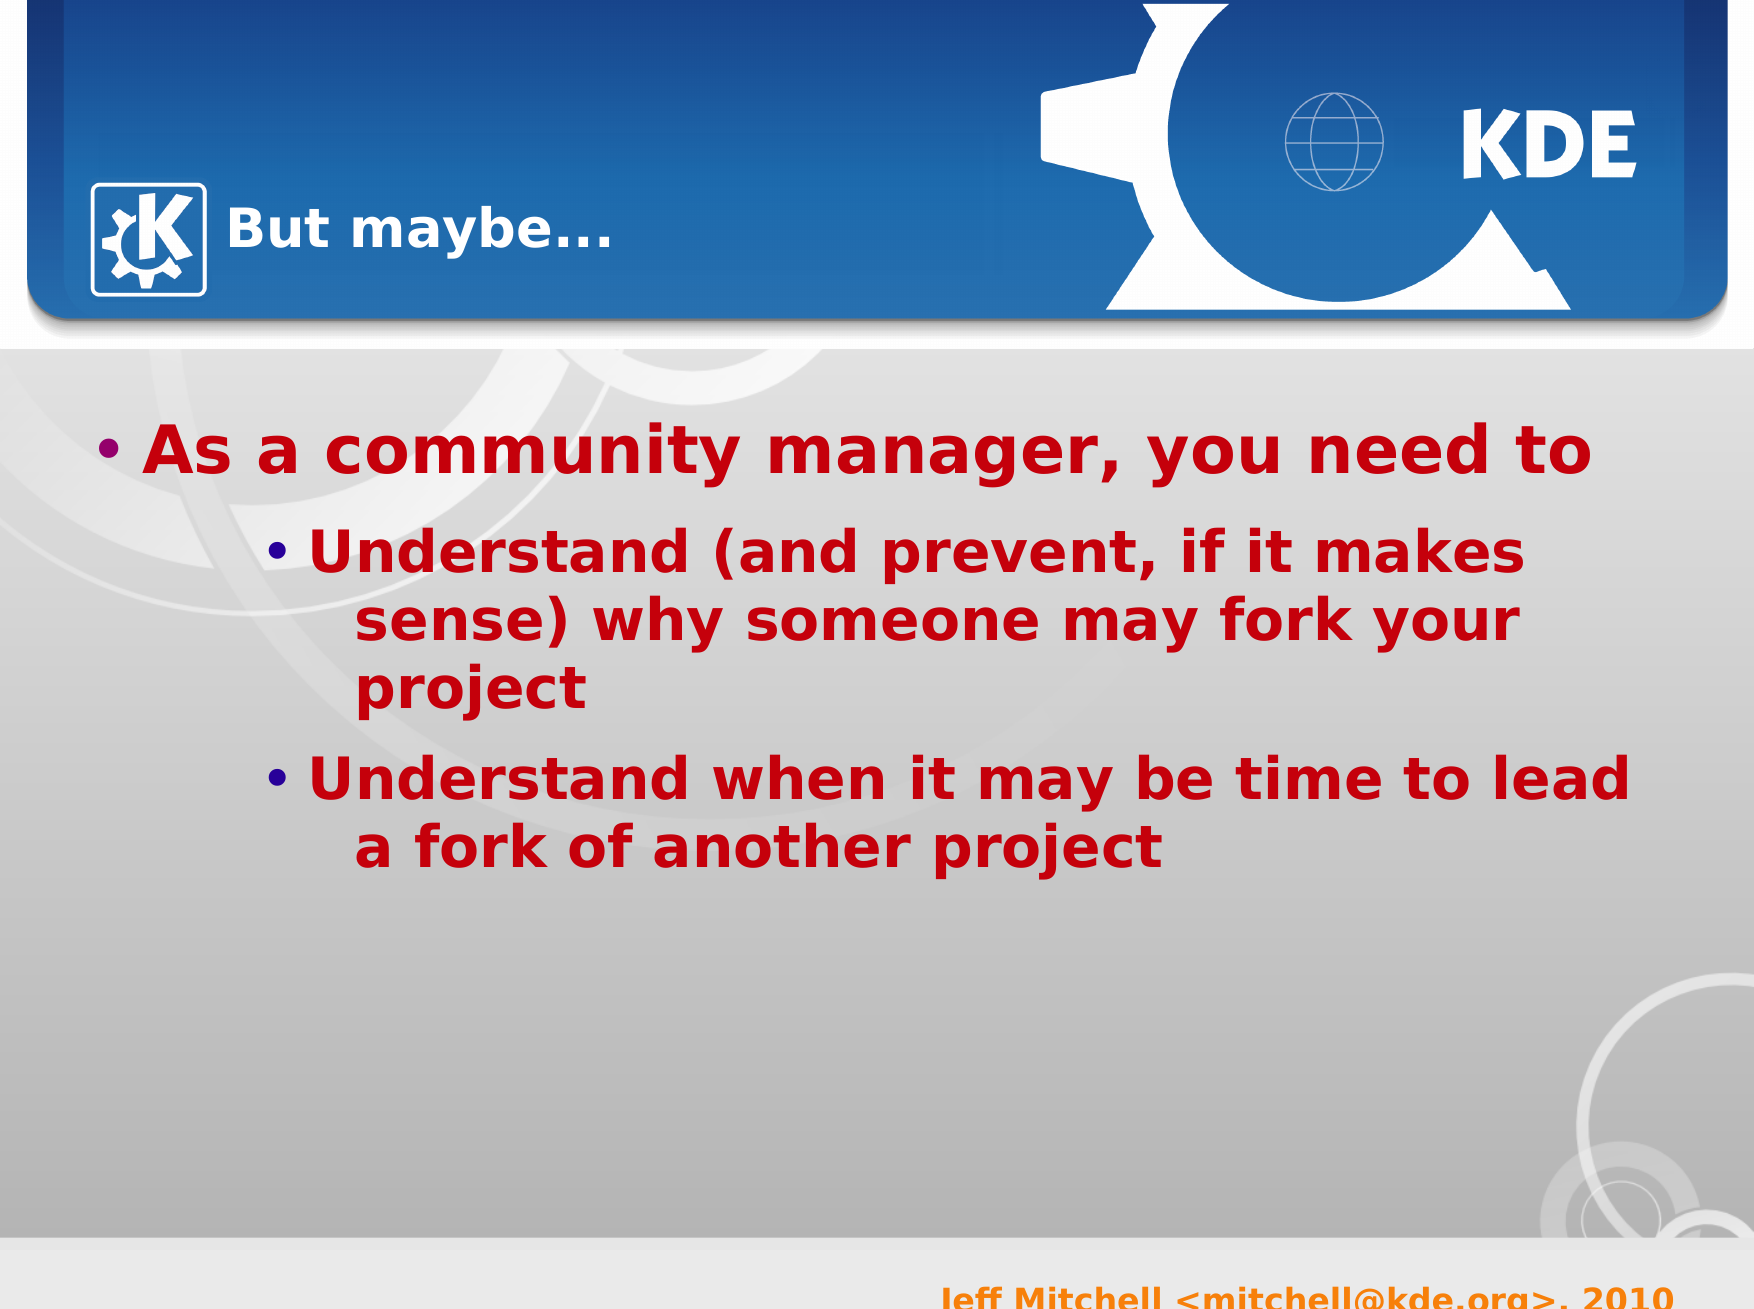

# But maybe...
As a community manager, you need to
Understand (and prevent, if it makes sense) why someone may fork your project
Understand when it may be time to lead a fork of another project